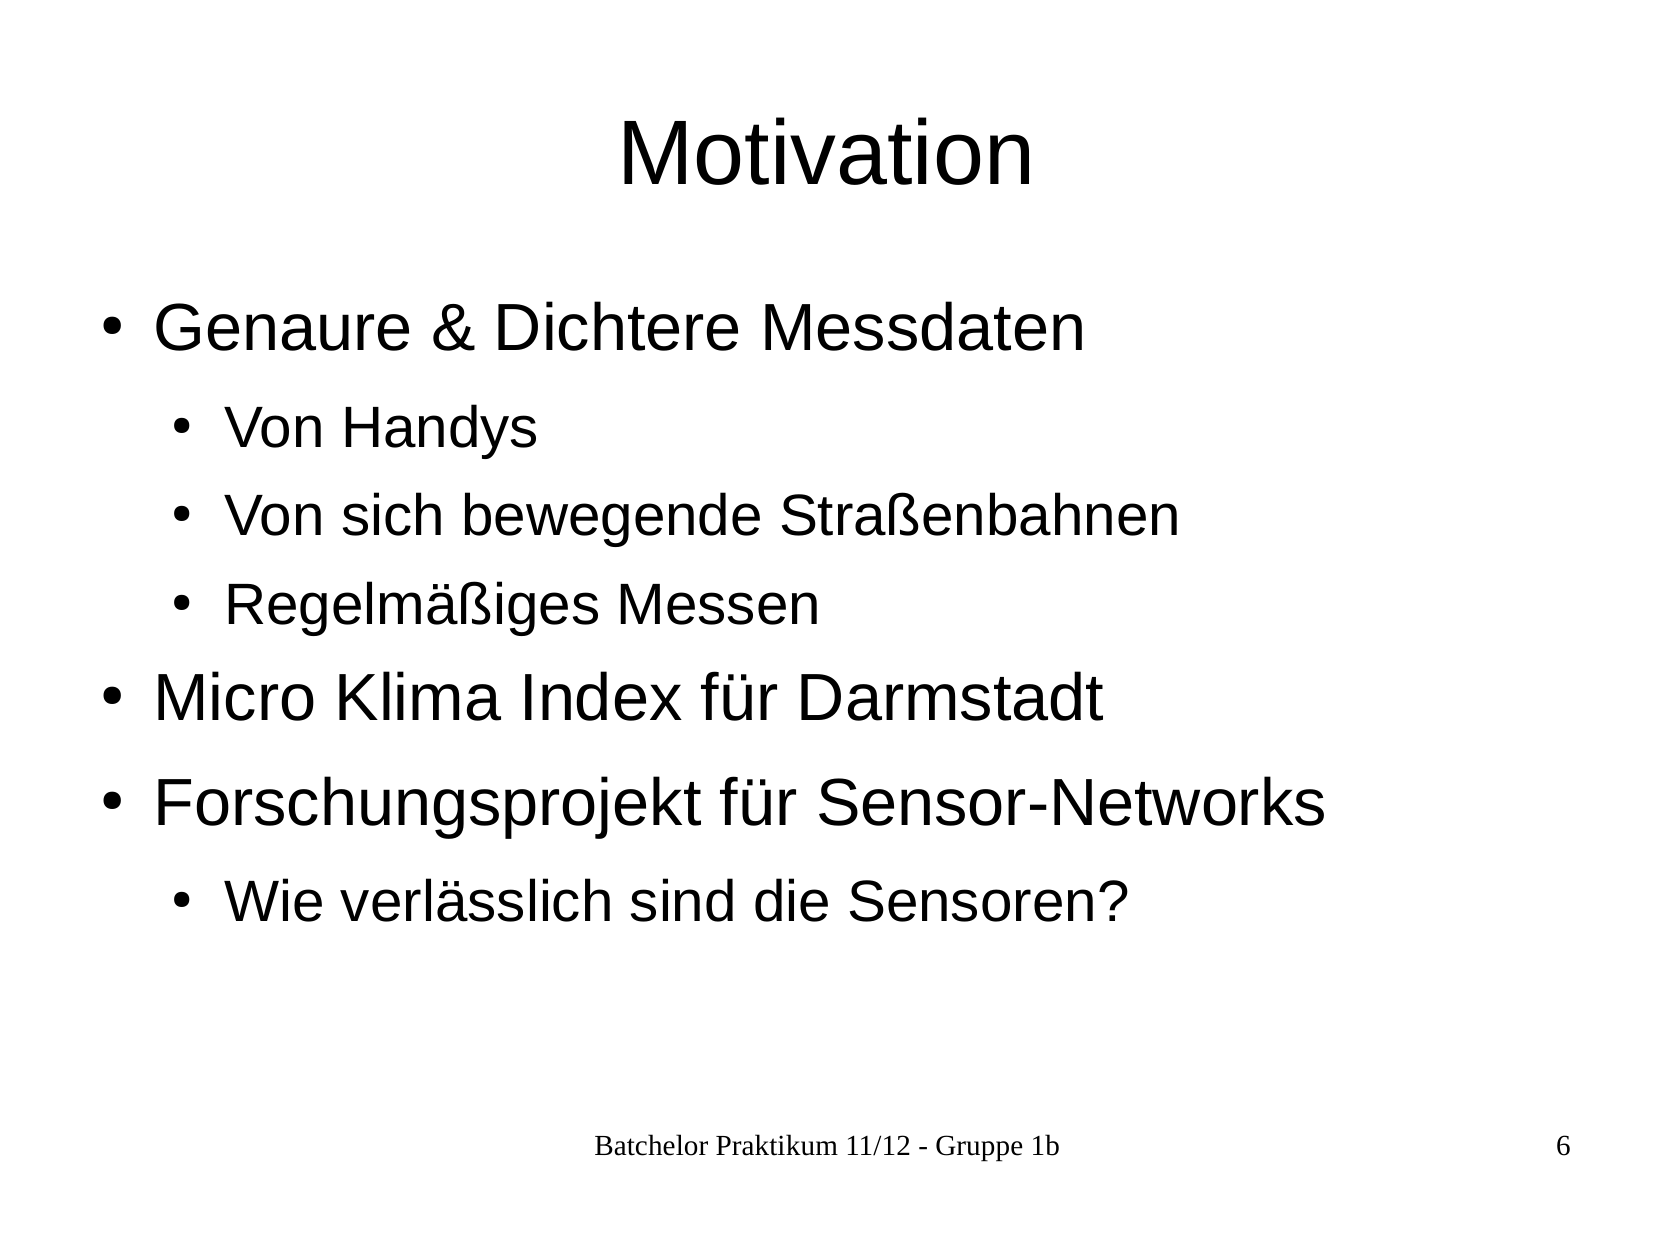

# Motivation
Genaure & Dichtere Messdaten
Von Handys
Von sich bewegende Straßenbahnen
Regelmäßiges Messen
Micro Klima Index für Darmstadt
Forschungsprojekt für Sensor-Networks
Wie verlässlich sind die Sensoren?
Batchelor Praktikum 11/12 - Gruppe 1b
6